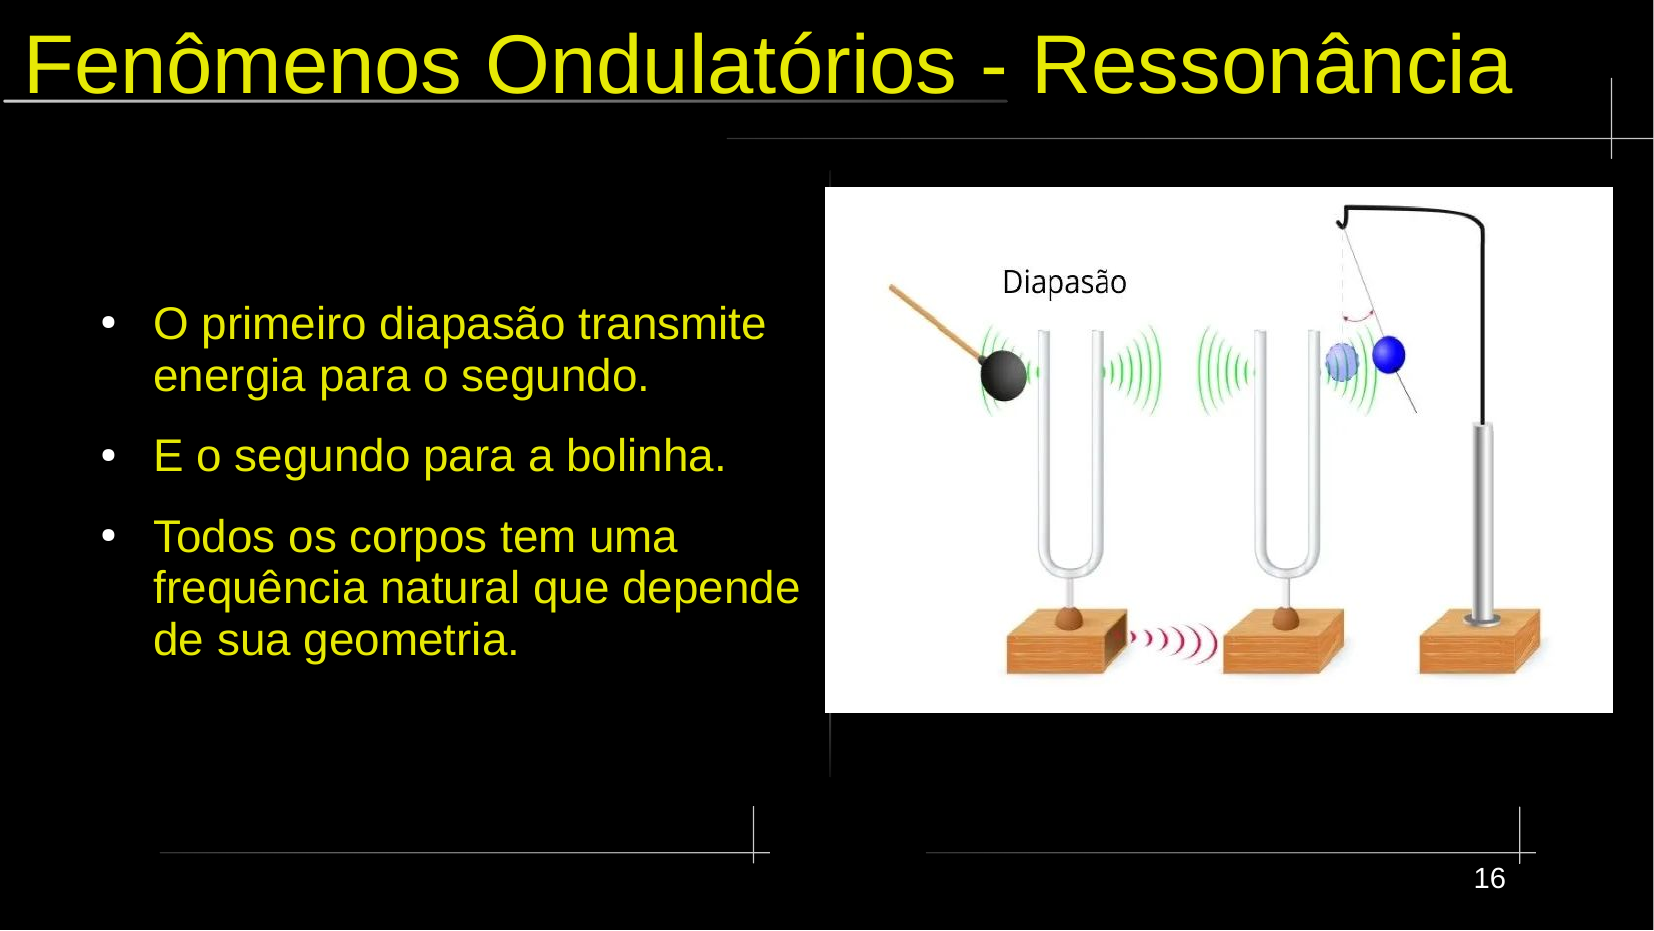

# Fenômenos Ondulatórios - Ressonância
O primeiro diapasão transmite energia para o segundo.
E o segundo para a bolinha.
Todos os corpos tem uma frequência natural que depende de sua geometria.
16